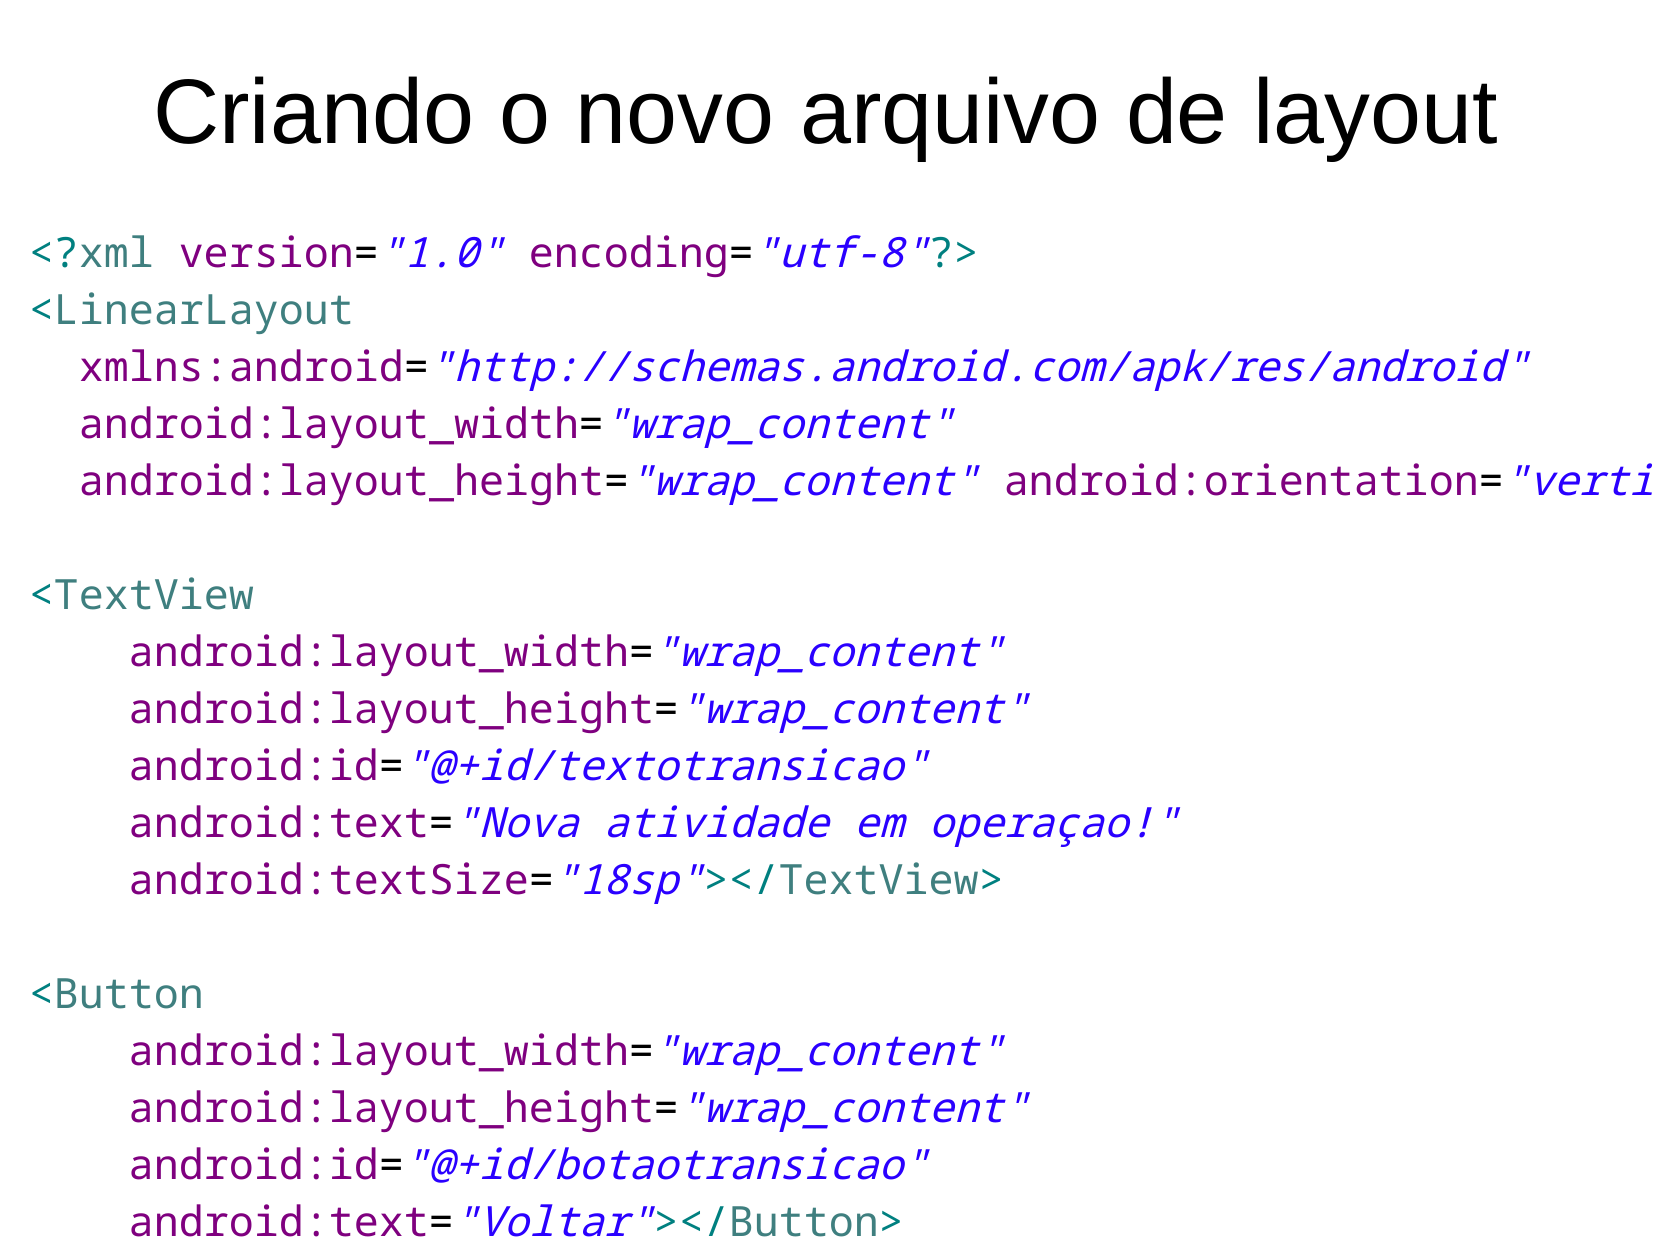

# Criando o novo arquivo de layout
<?xml version="1.0" encoding="utf-8"?>
<LinearLayout
 xmlns:android="http://schemas.android.com/apk/res/android"
 android:layout_width="wrap_content"
 android:layout_height="wrap_content" android:orientation="vertical">
<TextView
 android:layout_width="wrap_content"
 android:layout_height="wrap_content"
 android:id="@+id/textotransicao"
 android:text="Nova atividade em operaçao!"
 android:textSize="18sp"></TextView>
<Button
 android:layout_width="wrap_content"
 android:layout_height="wrap_content"
 android:id="@+id/botaotransicao"
 android:text="Voltar"></Button>
</LinearLayout>